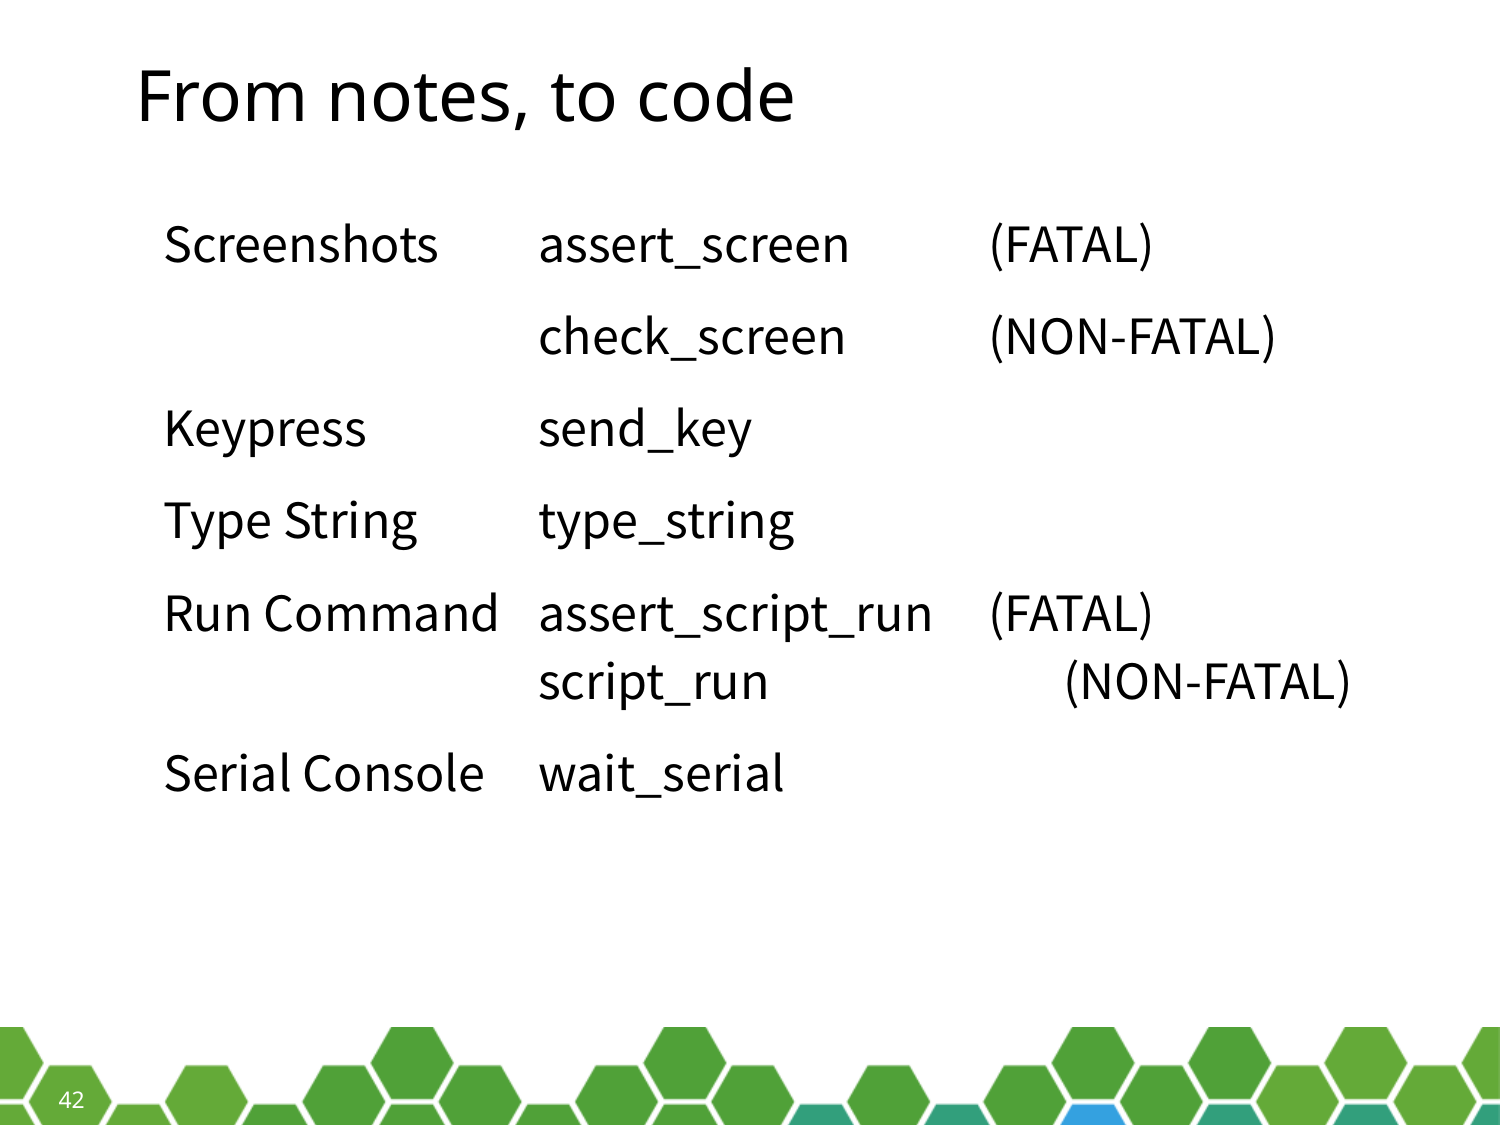

# From notes, to code
Screenshots		assert_screen		(FATAL)
 					check_screen		(NON-FATAL)
Keypress			send_key
Type String		type_string
Run Command	assert_script_run	(FATAL)
					script_run				(NON-FATAL)
Serial Console	wait_serial